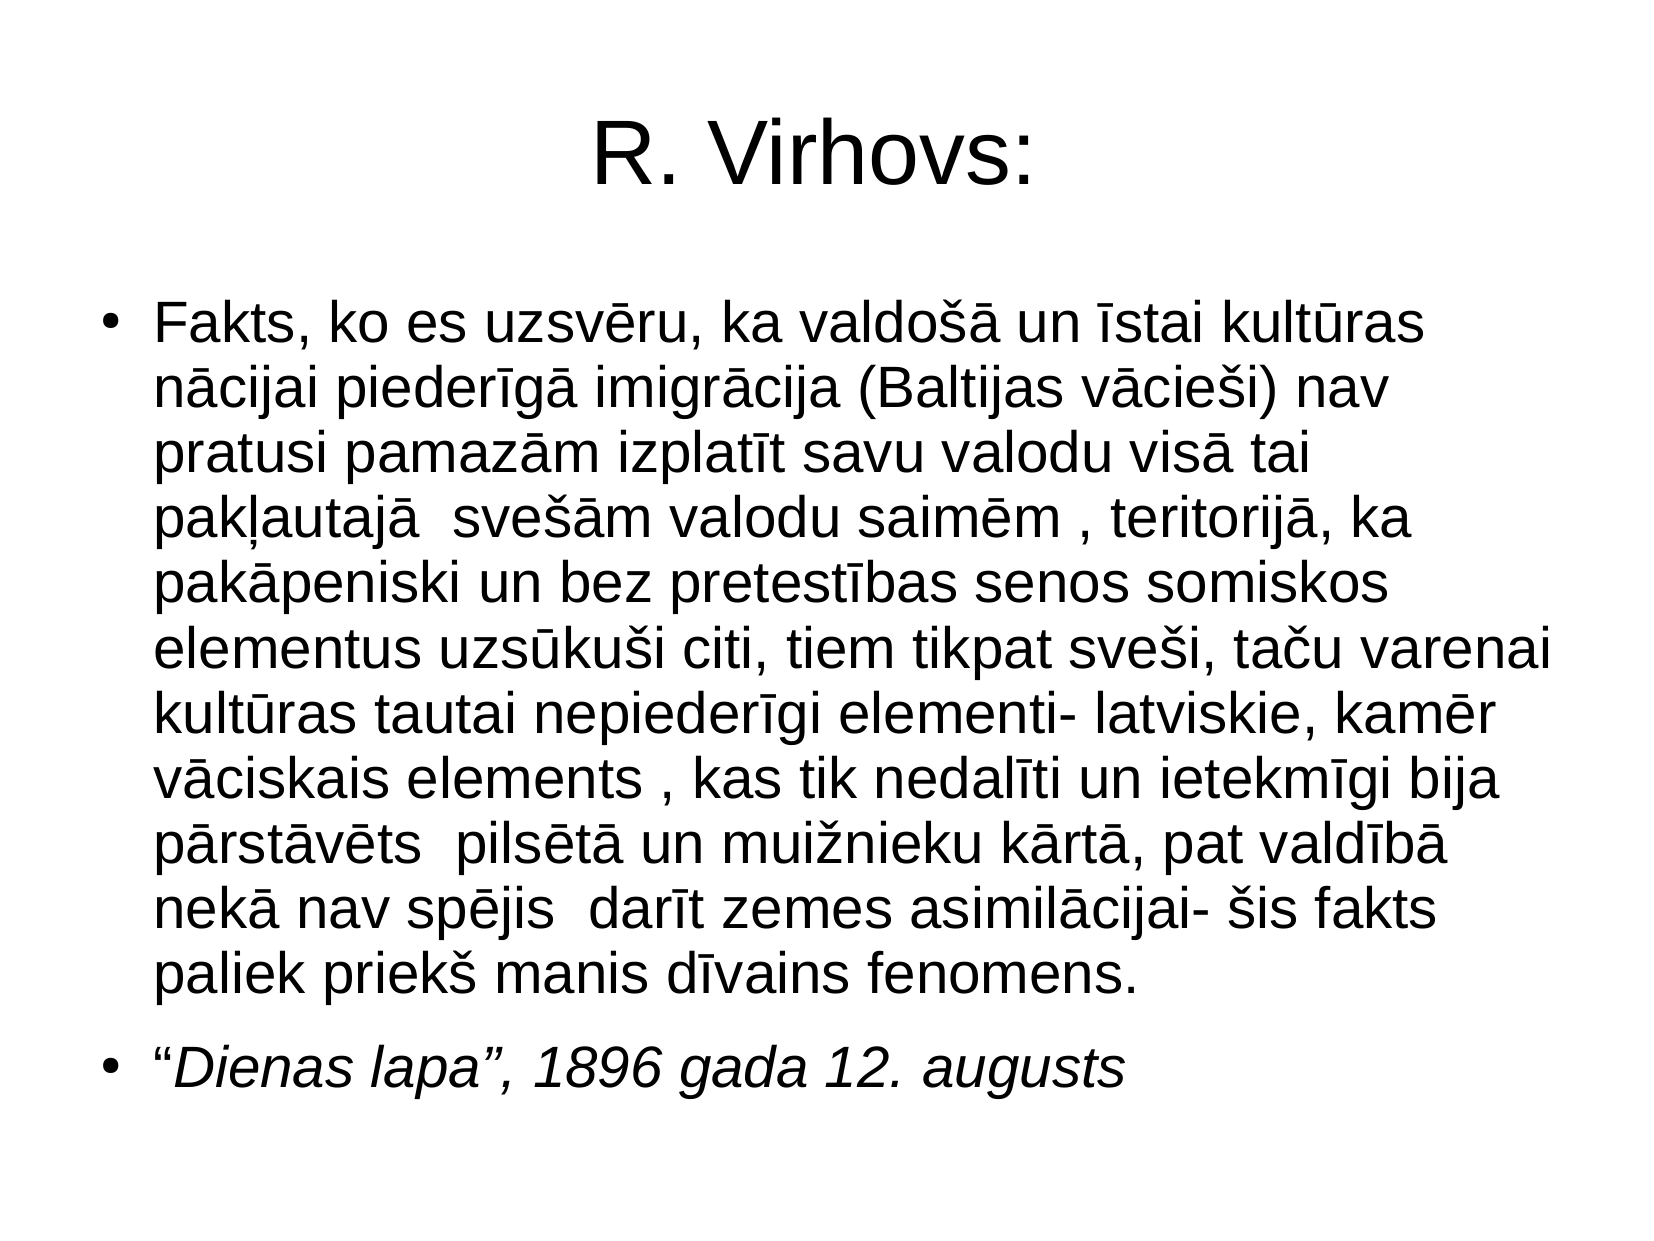

# R. Virhovs:
Fakts, ko es uzsvēru, ka valdošā un īstai kultūras nācijai piederīgā imigrācija (Baltijas vācieši) nav pratusi pamazām izplatīt savu valodu visā tai pakļautajā svešām valodu saimēm , teritorijā, ka pakāpeniski un bez pretestības senos somiskos elementus uzsūkuši citi, tiem tikpat sveši, taču varenai kultūras tautai nepiederīgi elementi- latviskie, kamēr vāciskais elements , kas tik nedalīti un ietekmīgi bija pārstāvēts pilsētā un muižnieku kārtā, pat valdībā nekā nav spējis darīt zemes asimilācijai- šis fakts paliek priekš manis dīvains fenomens.
“Dienas lapa”, 1896 gada 12. augusts